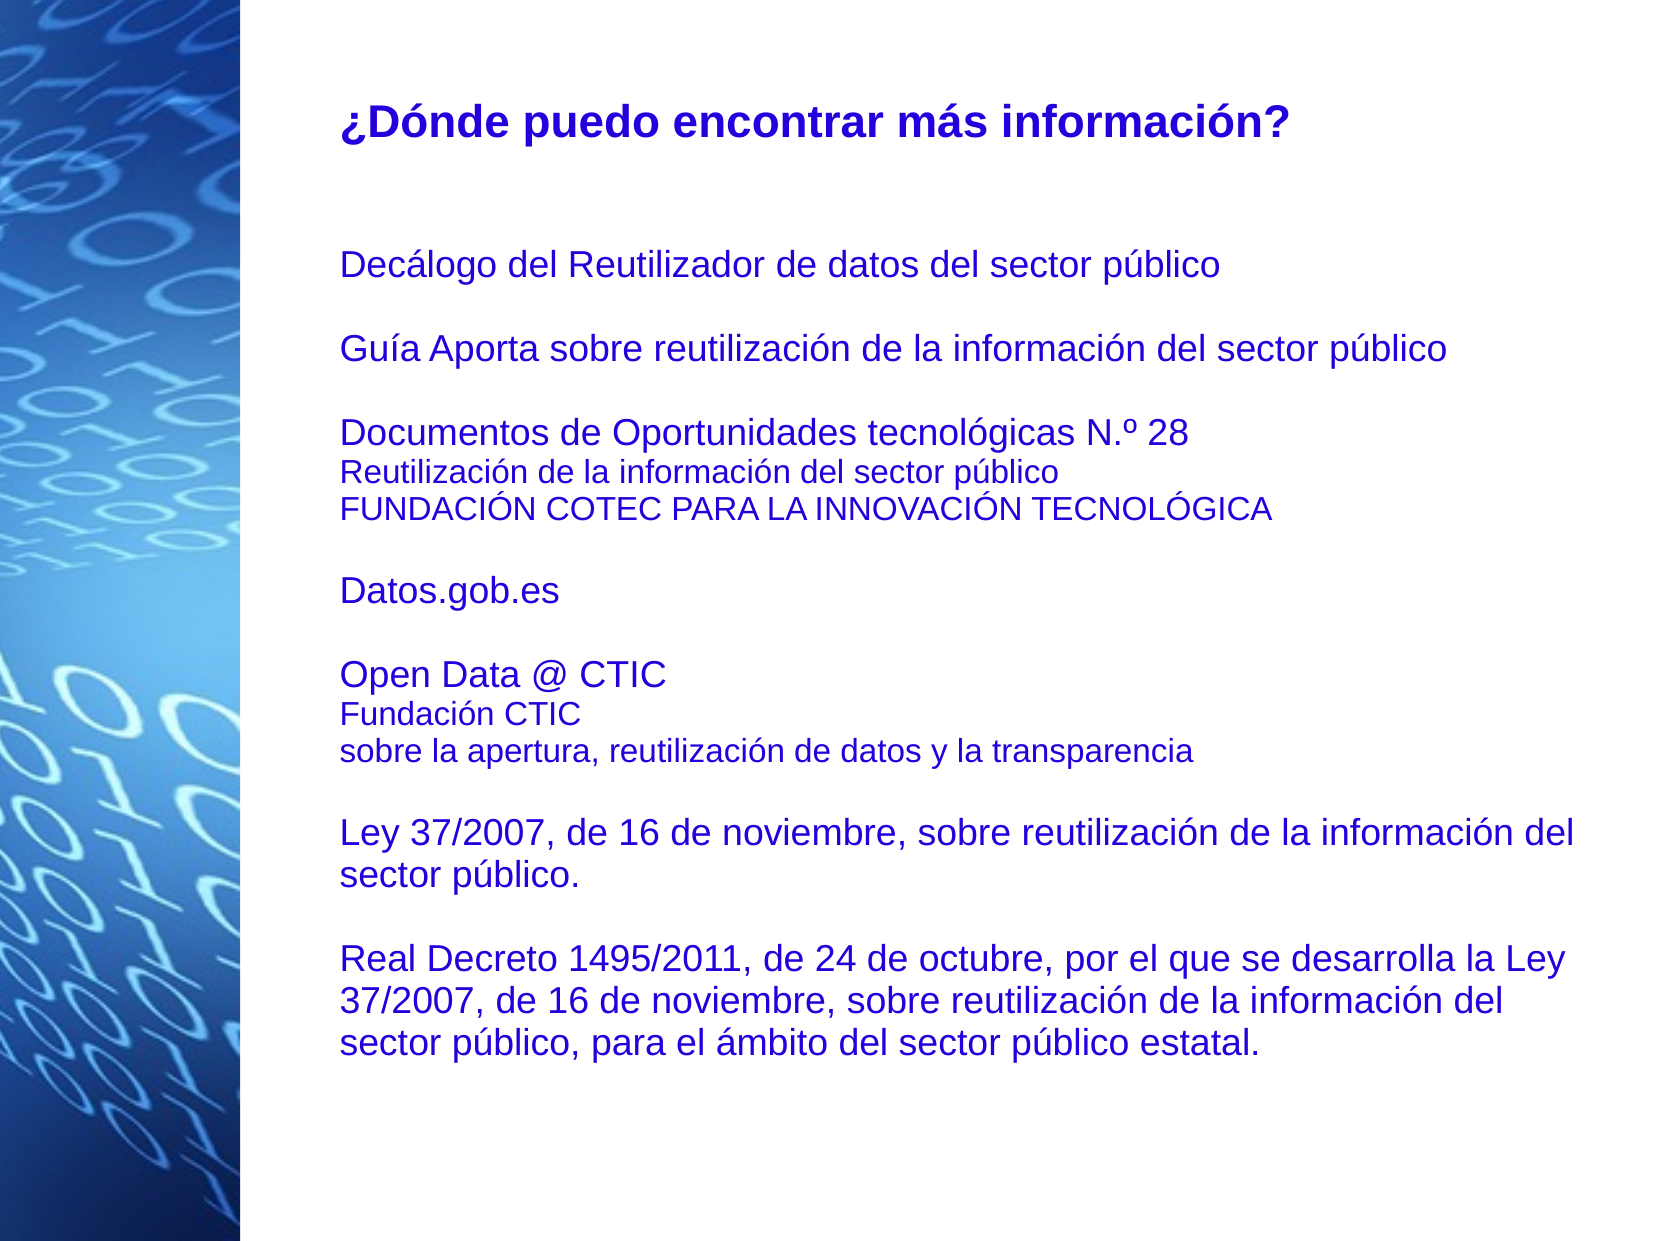

¿Dónde puedo encontrar más información?
Decálogo del Reutilizador de datos del sector público
Guía Aporta sobre reutilización de la información del sector público
Documentos de Oportunidades tecnológicas N.º 28
Reutilización de la información del sector público
FUNDACIÓN COTEC PARA LA INNOVACIÓN TECNOLÓGICA
Datos.gob.es
Open Data @ CTIC
Fundación CTIC
sobre la apertura, reutilización de datos y la transparencia
Ley 37/2007, de 16 de noviembre, sobre reutilización de la información del sector público.
Real Decreto 1495/2011, de 24 de octubre, por el que se desarrolla la Ley 37/2007, de 16 de noviembre, sobre reutilización de la información del sector público, para el ámbito del sector público estatal.